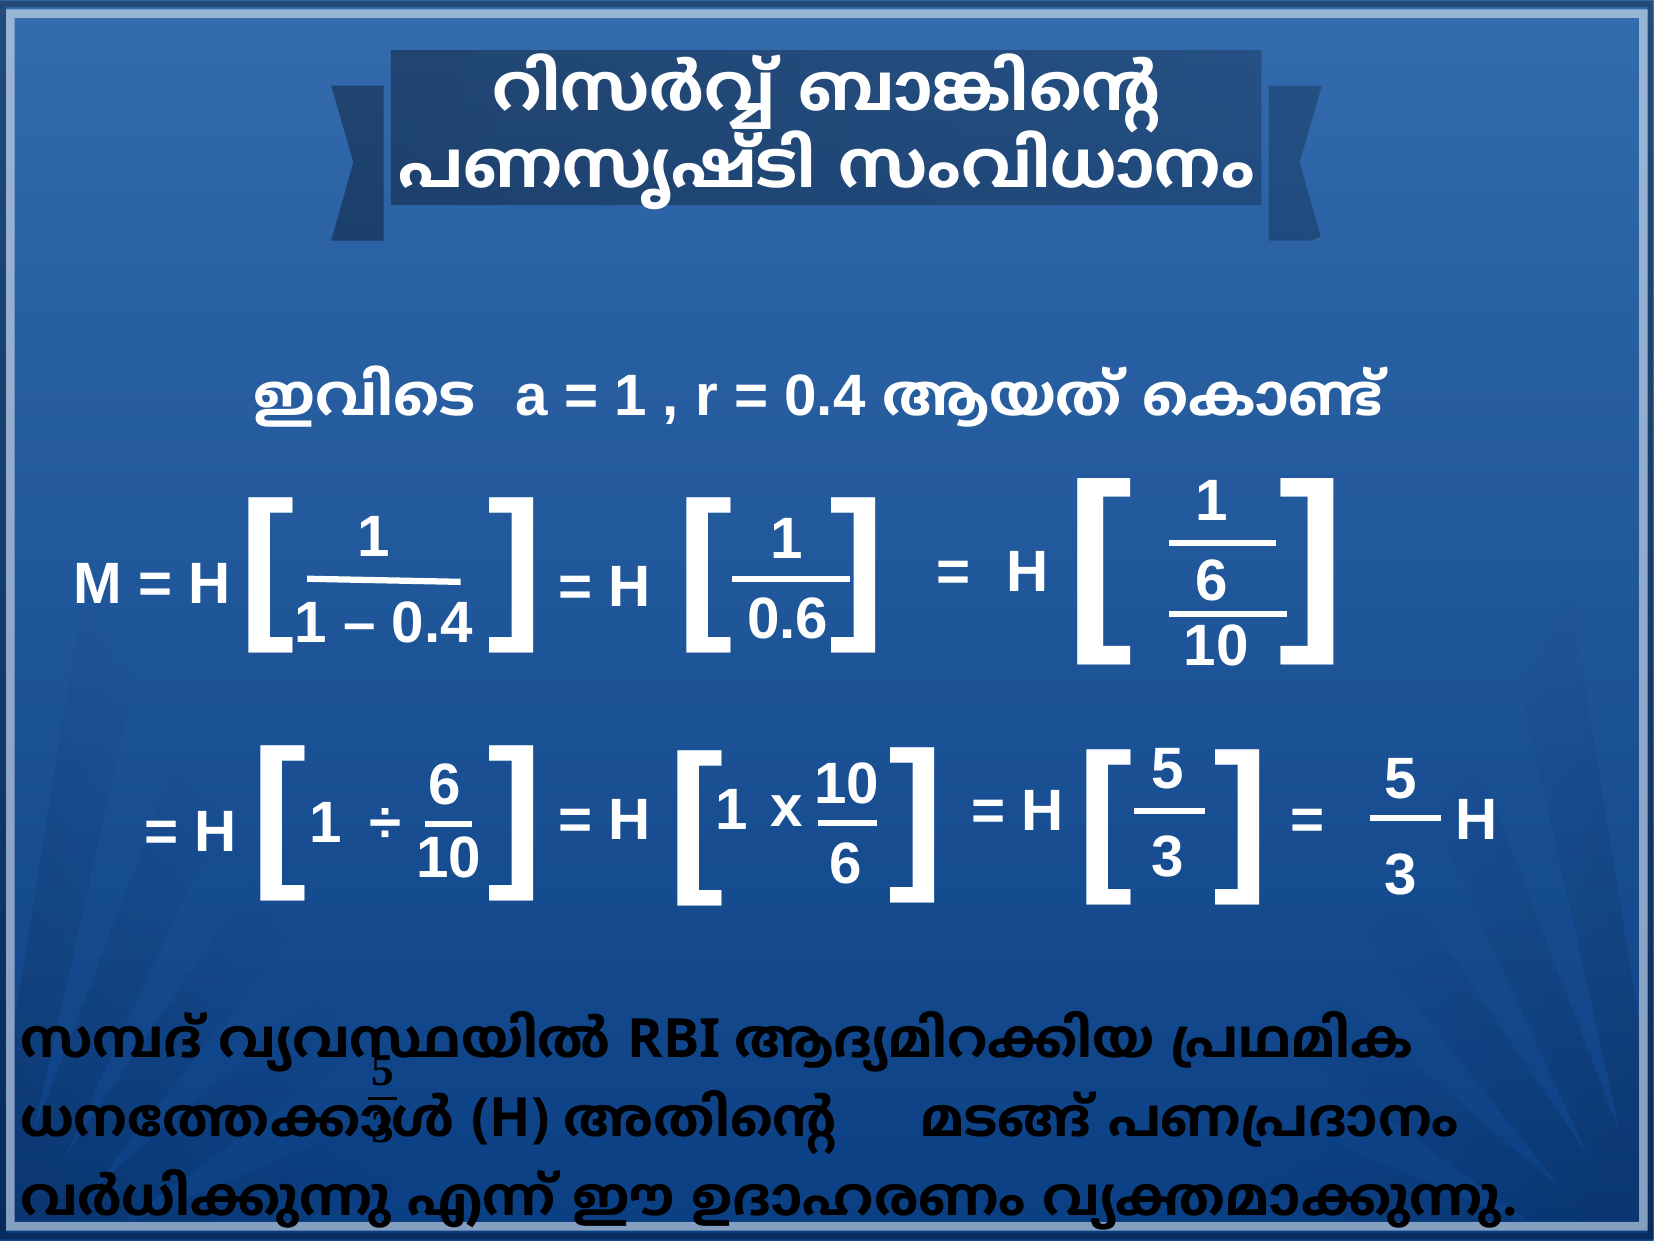

# റിസർവ്വ് ബാങ്കിന്റെ പണസൃഷ്ടി സംവിധാനം
ഇവിടെ a = 1 , r = 0.4 ആയത് കൊണ്ട്
[
]
]
[
]
[
1
1
1
=
H
6
M = H
= H
0.6
1 – 0.4
10
[
]
]
[
]
[
5
5
10
6
x
1
= H
= H
=
H
1
÷
= H
3
10
6
3
സമ്പദ് വ്യവസ്ഥയിൽ RBI ആദ്യമിറക്കിയ പ്രഥമിക ധനത്തേക്കാൾ (H) അതിൻ്റെ മടങ്ങ് പണപ്രദാനം വർധിക്കുന്നു എന്ന് ഈ ഉദാഹരണം വ്യക്തമാക്കുന്നു.